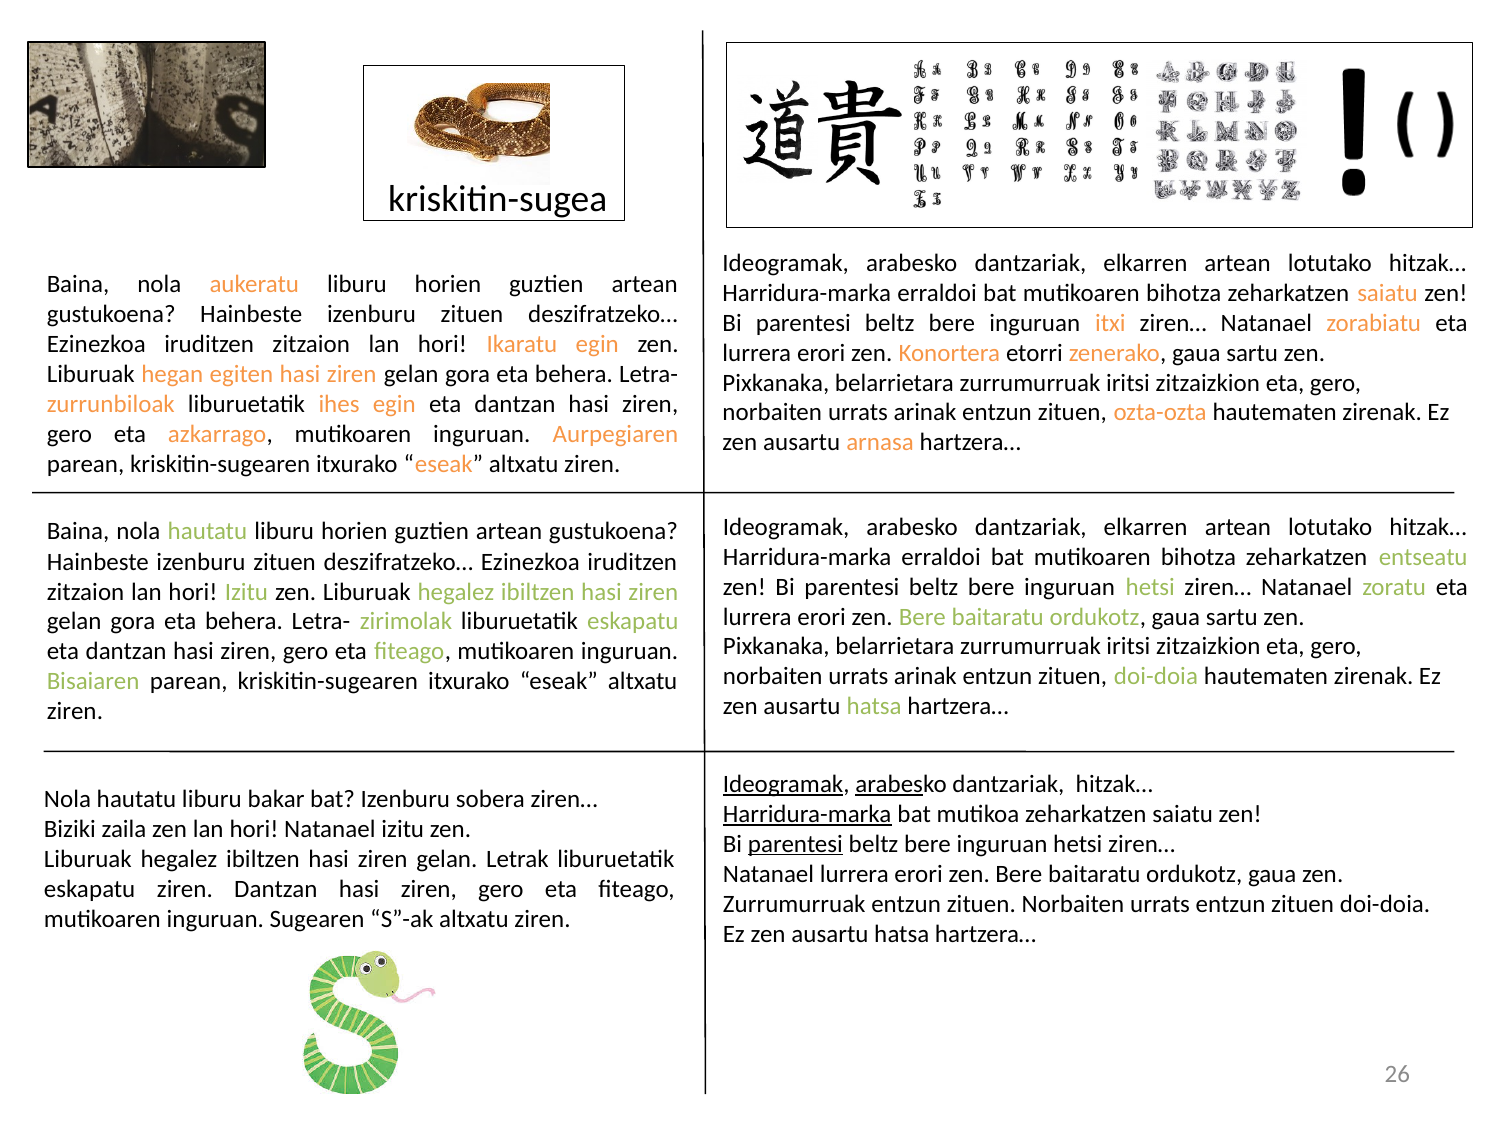

kriskitin-sugea
Ideogramak, arabesko dantzariak, elkarren artean lotutako hitzak… Harridura-marka erraldoi bat mutikoaren bihotza zeharkatzen saiatu zen! Bi parentesi beltz bere inguruan itxi ziren… Natanael zorabiatu eta lurrera erori zen. Konortera etorri zenerako, gaua sartu zen.
Pixkanaka, belarrietara zurrumurruak iritsi zitzaizkion eta, gero, norbaiten urrats arinak entzun zituen, ozta-ozta hautematen zirenak. Ez zen ausartu arnasa hartzera…
Baina, nola aukeratu liburu horien guztien artean gustukoena? Hainbeste izenburu zituen deszifratzeko… Ezinezkoa iruditzen zitzaion lan hori! Ikaratu egin zen. Liburuak hegan egiten hasi ziren gelan gora eta behera. Letra- zurrunbiloak liburuetatik ihes egin eta dantzan hasi ziren, gero eta azkarrago, mutikoaren inguruan. Aurpegiaren parean, kriskitin-sugearen itxurako “eseak” altxatu ziren.
Ideogramak, arabesko dantzariak, elkarren artean lotutako hitzak… Harridura-marka erraldoi bat mutikoaren bihotza zeharkatzen entseatu zen! Bi parentesi beltz bere inguruan hetsi ziren… Natanael zoratu eta lurrera erori zen. Bere baitaratu ordukotz, gaua sartu zen.
Pixkanaka, belarrietara zurrumurruak iritsi zitzaizkion eta, gero, norbaiten urrats arinak entzun zituen, doi-doia hautematen zirenak. Ez zen ausartu hatsa hartzera…
Baina, nola hautatu liburu horien guztien artean gustukoena? Hainbeste izenburu zituen deszifratzeko… Ezinezkoa iruditzen zitzaion lan hori! Izitu zen. Liburuak hegalez ibiltzen hasi ziren gelan gora eta behera. Letra- zirimolak liburuetatik eskapatu eta dantzan hasi ziren, gero eta fiteago, mutikoaren inguruan. Bisaiaren parean, kriskitin-sugearen itxurako “eseak” altxatu ziren.
Ideogramak, arabesko dantzariak, hitzak…
Harridura-marka bat mutikoa zeharkatzen saiatu zen!
Bi parentesi beltz bere inguruan hetsi ziren…
Natanael lurrera erori zen. Bere baitaratu ordukotz, gaua zen.
Zurrumurruak entzun zituen. Norbaiten urrats entzun zituen doi-doia.
Ez zen ausartu hatsa hartzera…
Nola hautatu liburu bakar bat? Izenburu sobera ziren…
Biziki zaila zen lan hori! Natanael izitu zen.
Liburuak hegalez ibiltzen hasi ziren gelan. Letrak liburuetatik eskapatu ziren. Dantzan hasi ziren, gero eta fiteago, mutikoaren inguruan. Sugearen “S”-ak altxatu ziren.